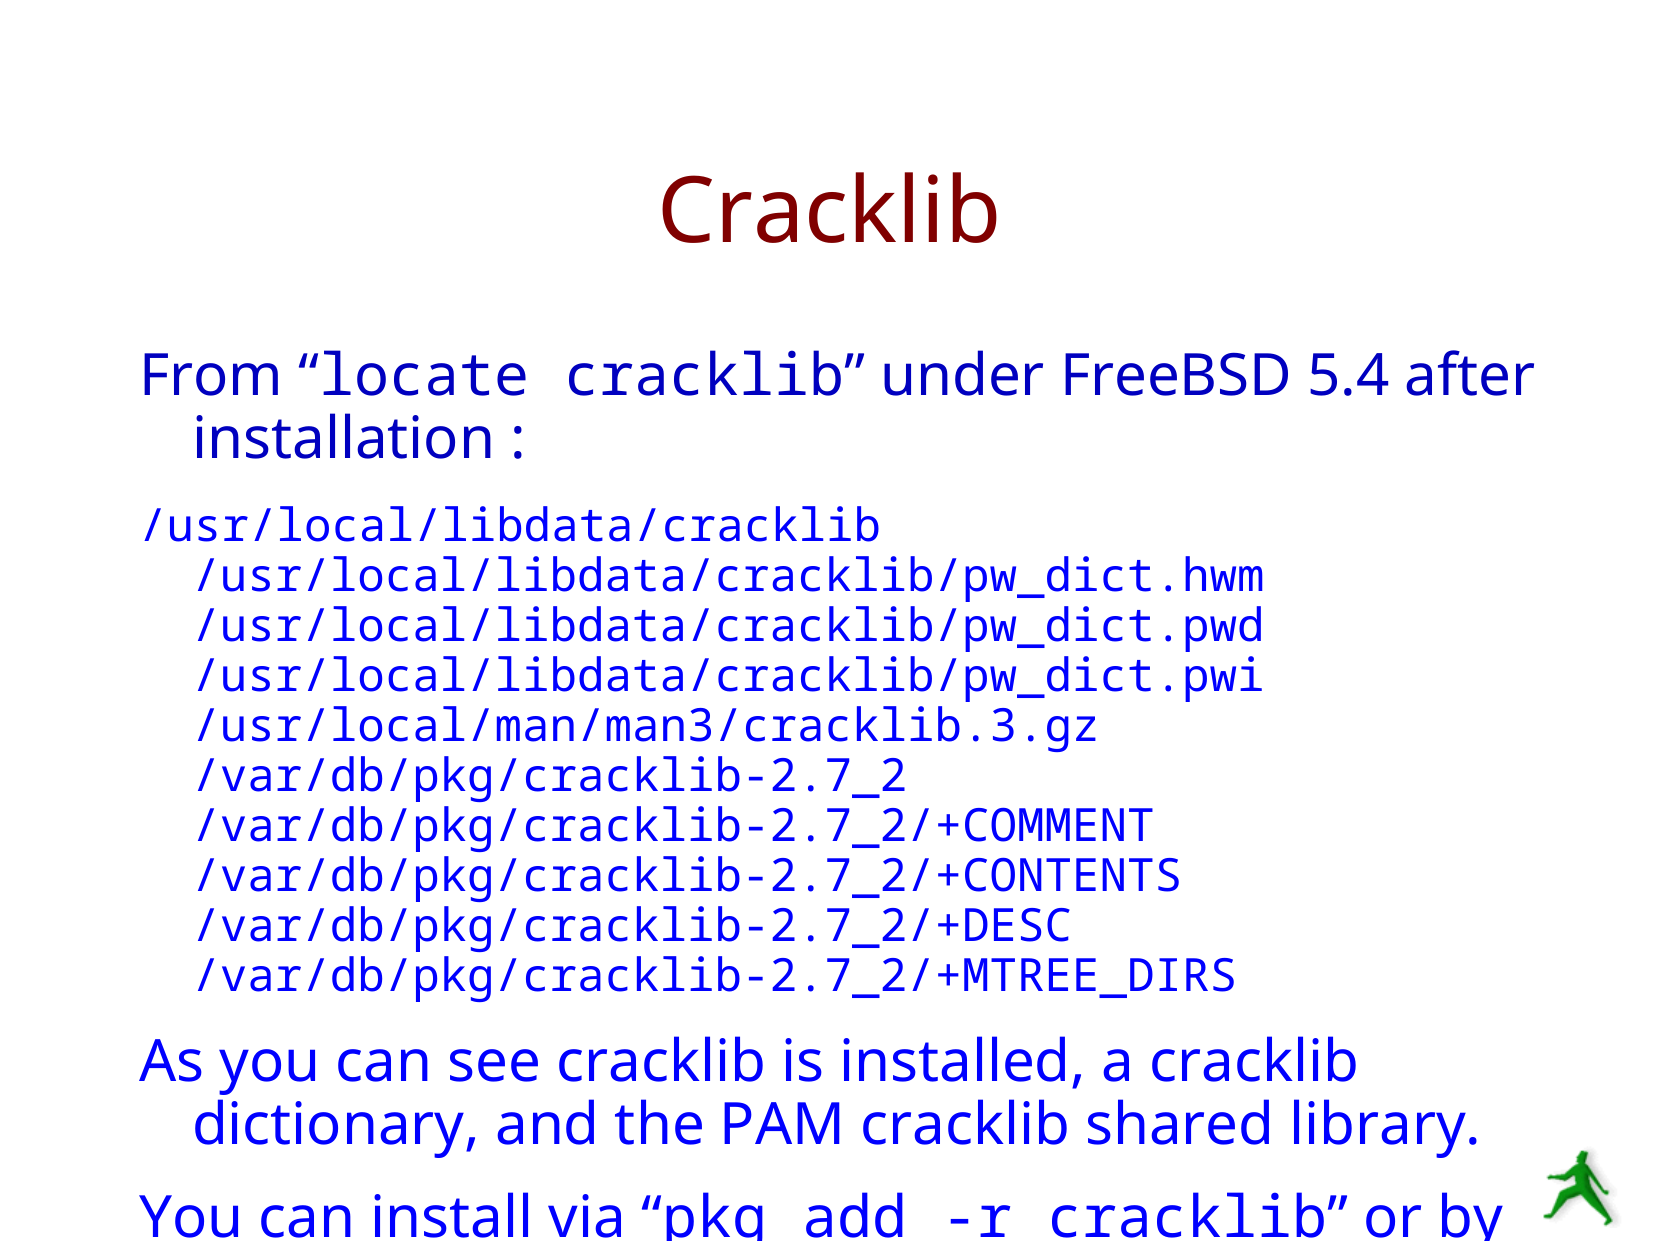

# Cracklib
From “locate cracklib” under FreeBSD 5.4 after installation :
/usr/local/libdata/cracklib
/usr/local/libdata/cracklib/pw_dict.hwm
/usr/local/libdata/cracklib/pw_dict.pwd
/usr/local/libdata/cracklib/pw_dict.pwi
/usr/local/man/man3/cracklib.3.gz
/var/db/pkg/cracklib-2.7_2
/var/db/pkg/cracklib-2.7_2/+COMMENT
/var/db/pkg/cracklib-2.7_2/+CONTENTS
/var/db/pkg/cracklib-2.7_2/+DESC
/var/db/pkg/cracklib-2.7_2/+MTREE_DIRS
As you can see cracklib is installed, a cracklib dictionary, and the PAM cracklib shared library.
You can install via “pkg_add -r cracklib” or by compiling in /usr/ports/security/cracklib